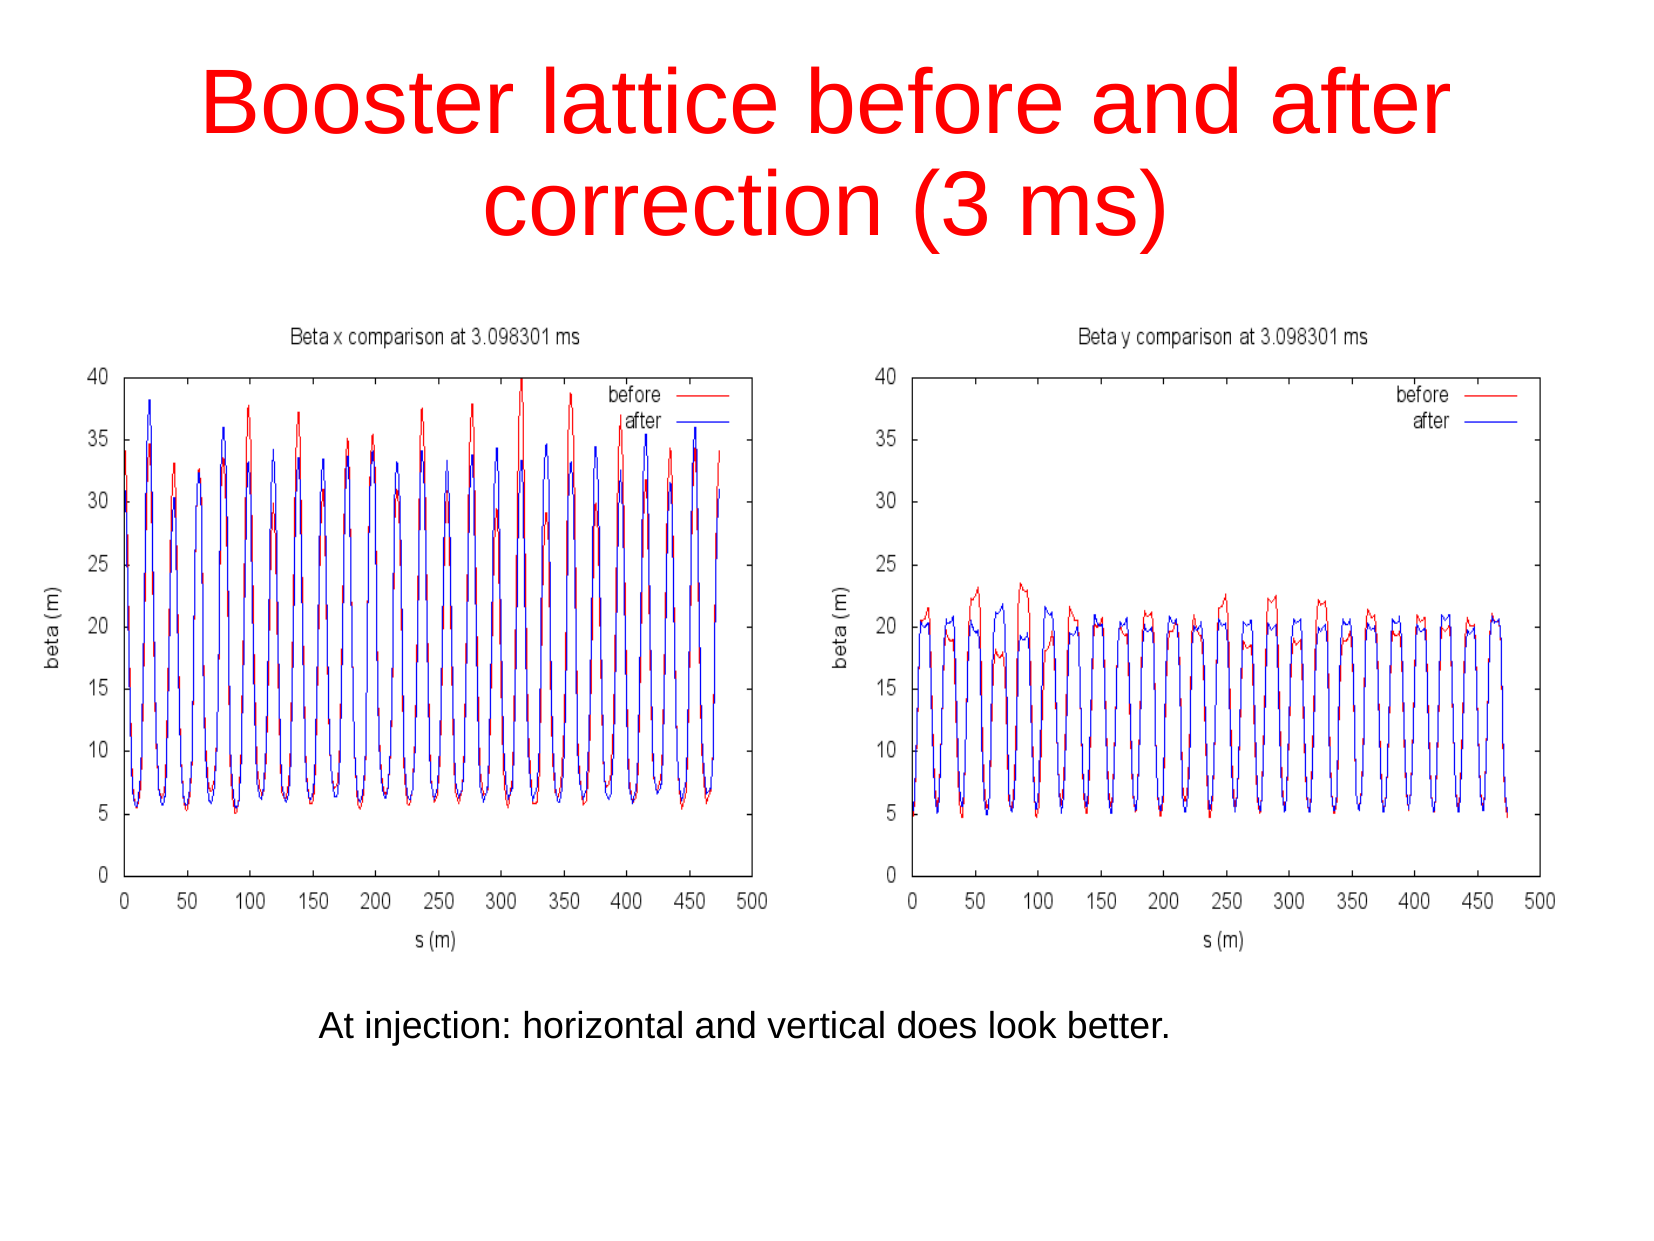

# Booster lattice before and after correction (3 ms)
At injection: horizontal and vertical does look better.